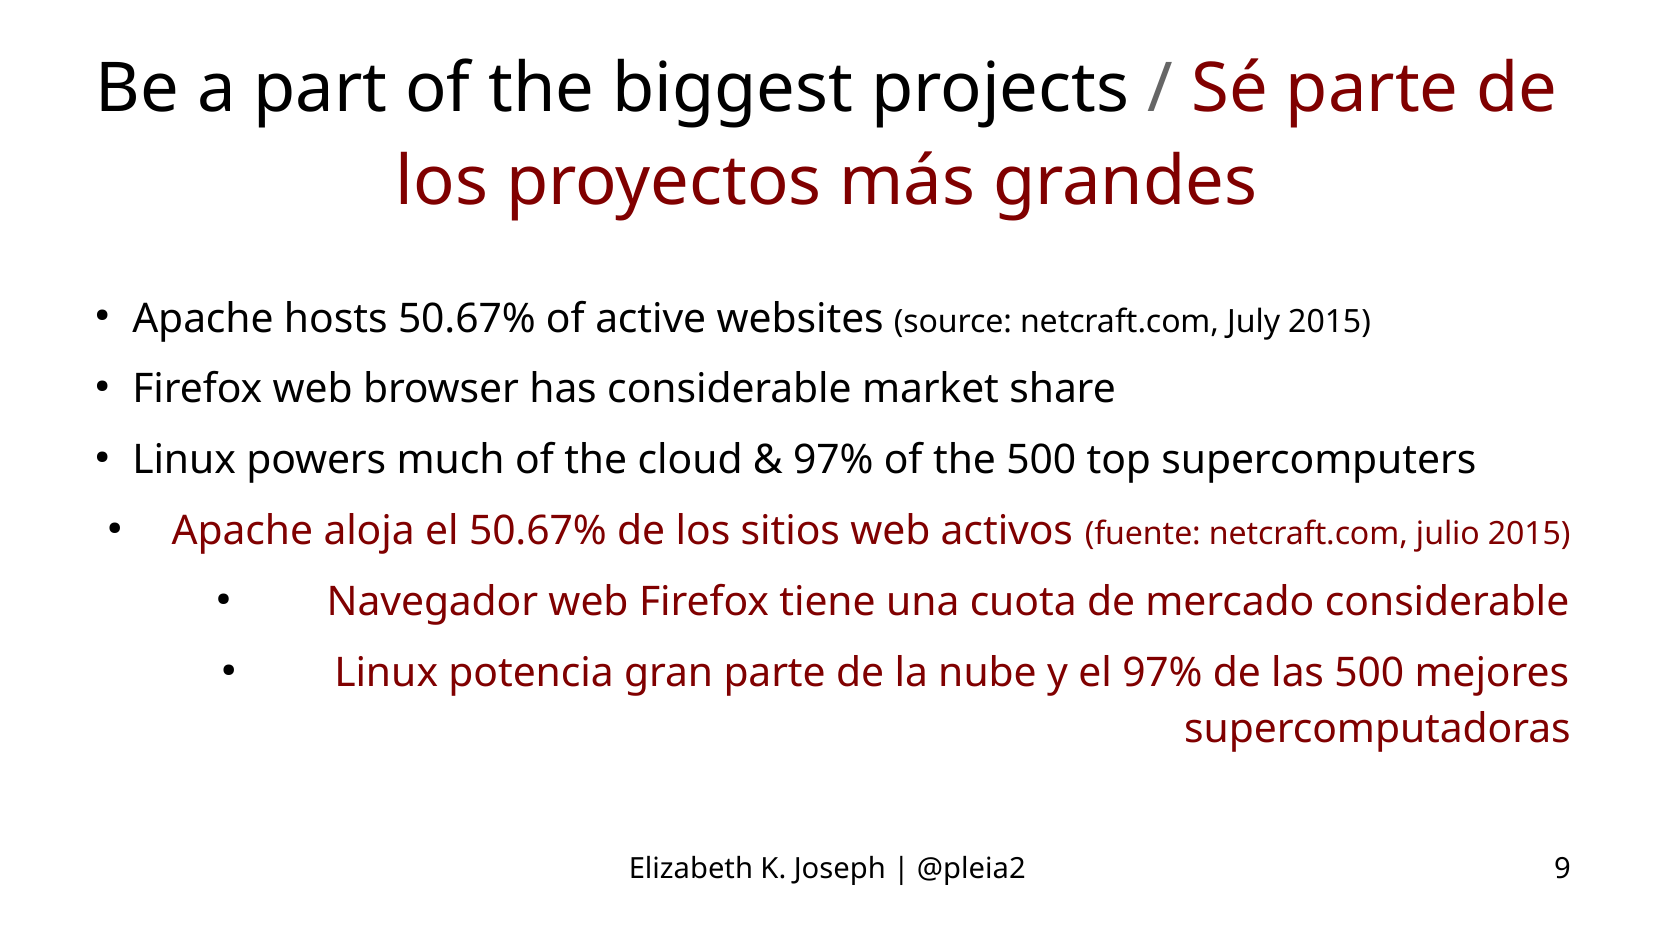

# Be a part of the biggest projects / Sé parte de los proyectos más grandes
Apache hosts 50.67% of active websites (source: netcraft.com, July 2015)
Firefox web browser has considerable market share
Linux powers much of the cloud & 97% of the 500 top supercomputers
Apache aloja el 50.67% de los sitios web activos (fuente: netcraft.com, julio 2015)
Navegador web Firefox tiene una cuota de mercado considerable
Linux potencia gran parte de la nube y el 97% de las 500 mejores supercomputadoras
Elizabeth K. Joseph | @pleia2
9